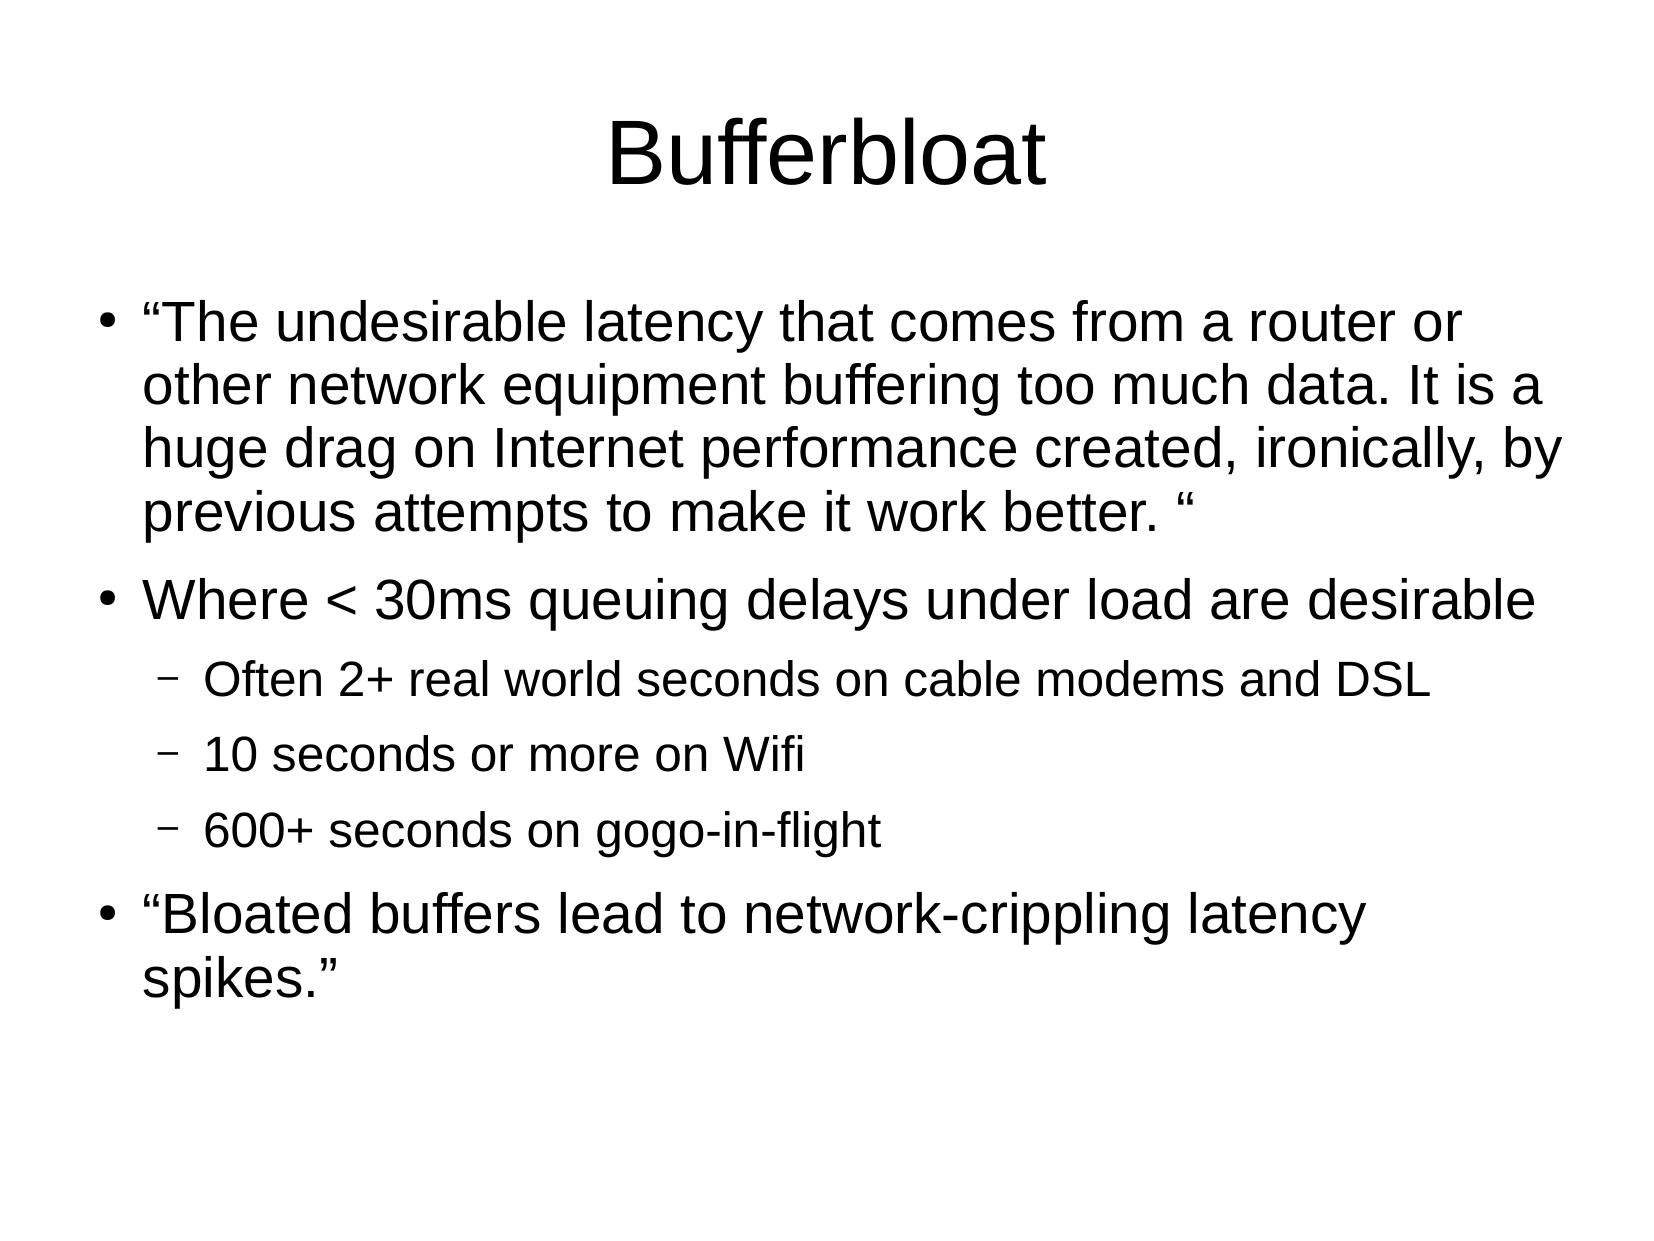

# Bufferbloat
“The undesirable latency that comes from a router or other network equipment buffering too much data. It is a huge drag on Internet performance created, ironically, by previous attempts to make it work better. “
Where < 30ms queuing delays under load are desirable
Often 2+ real world seconds on cable modems and DSL
10 seconds or more on Wifi
600+ seconds on gogo-in-flight
“Bloated buffers lead to network-crippling latency spikes.”